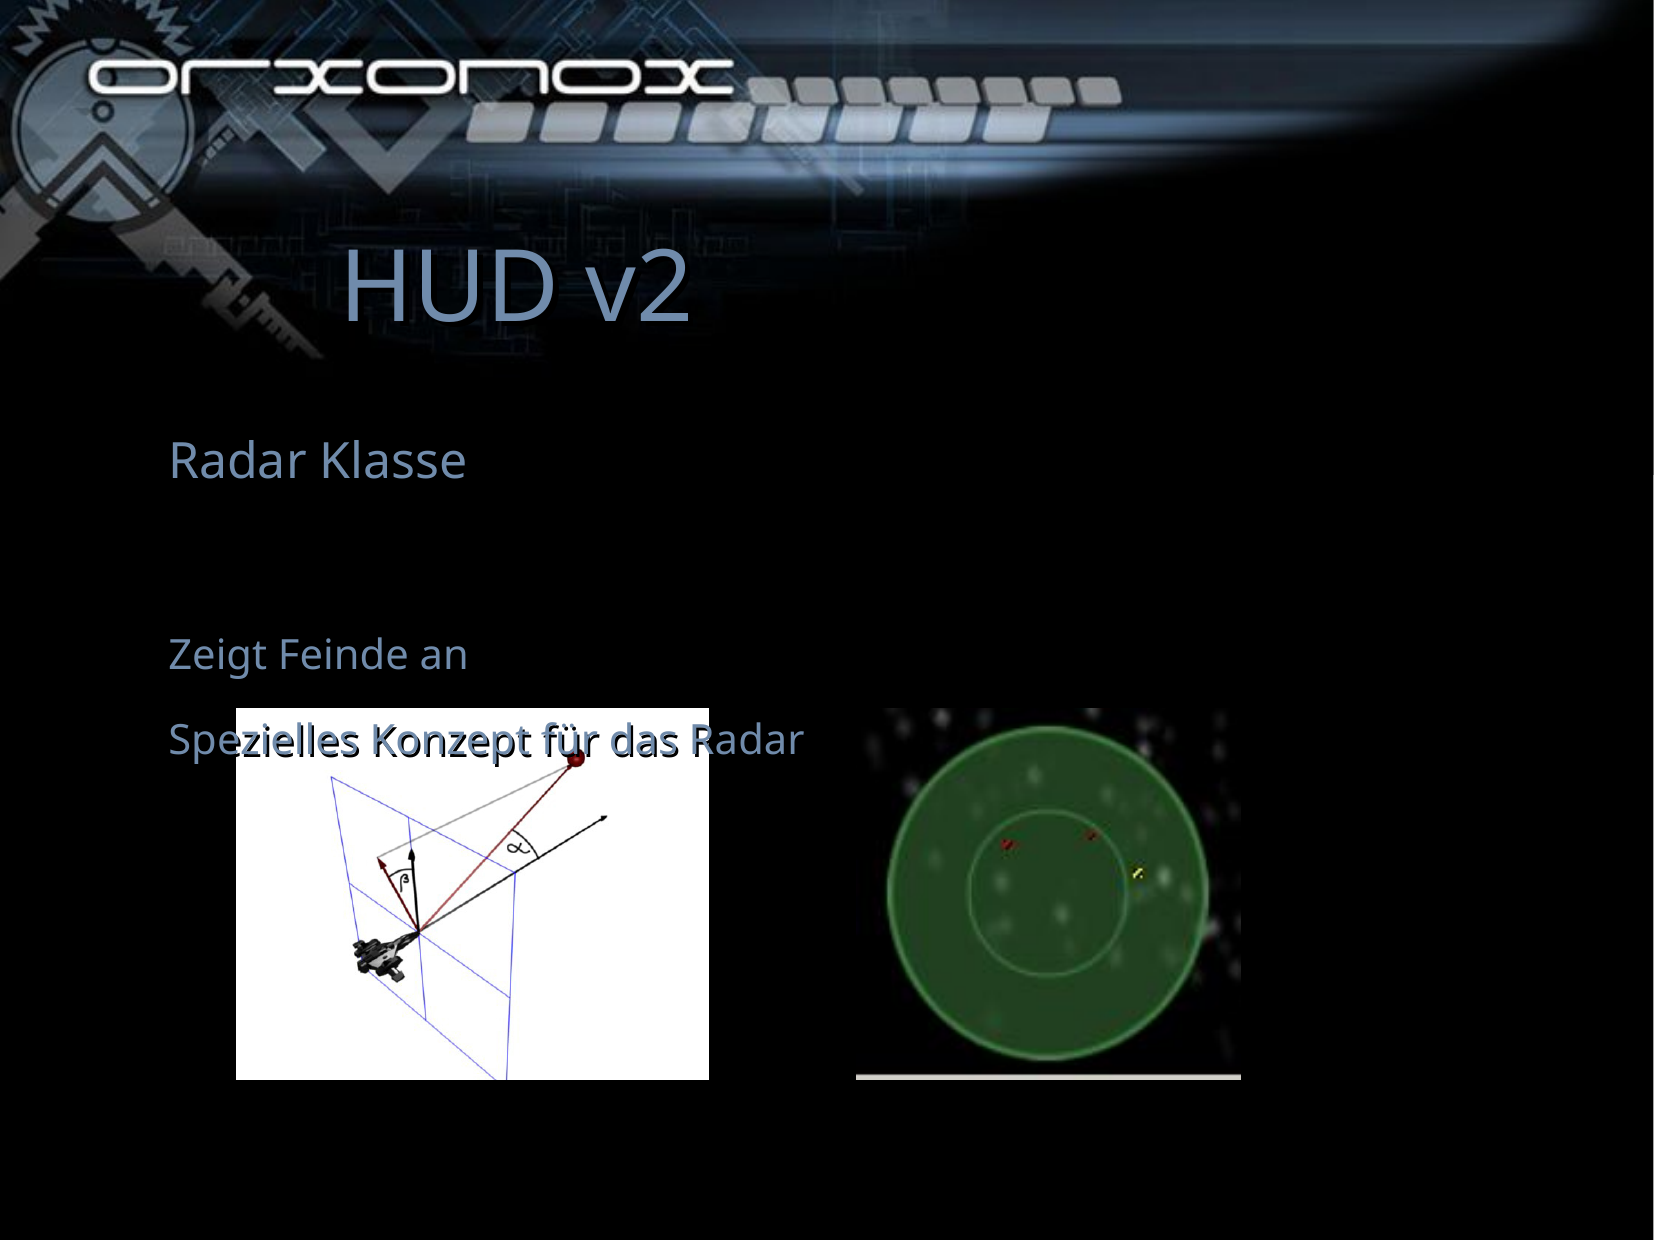

HUD v2
Radar Klasse
Zeigt Feinde an
Spezielles Konzept für das Radar